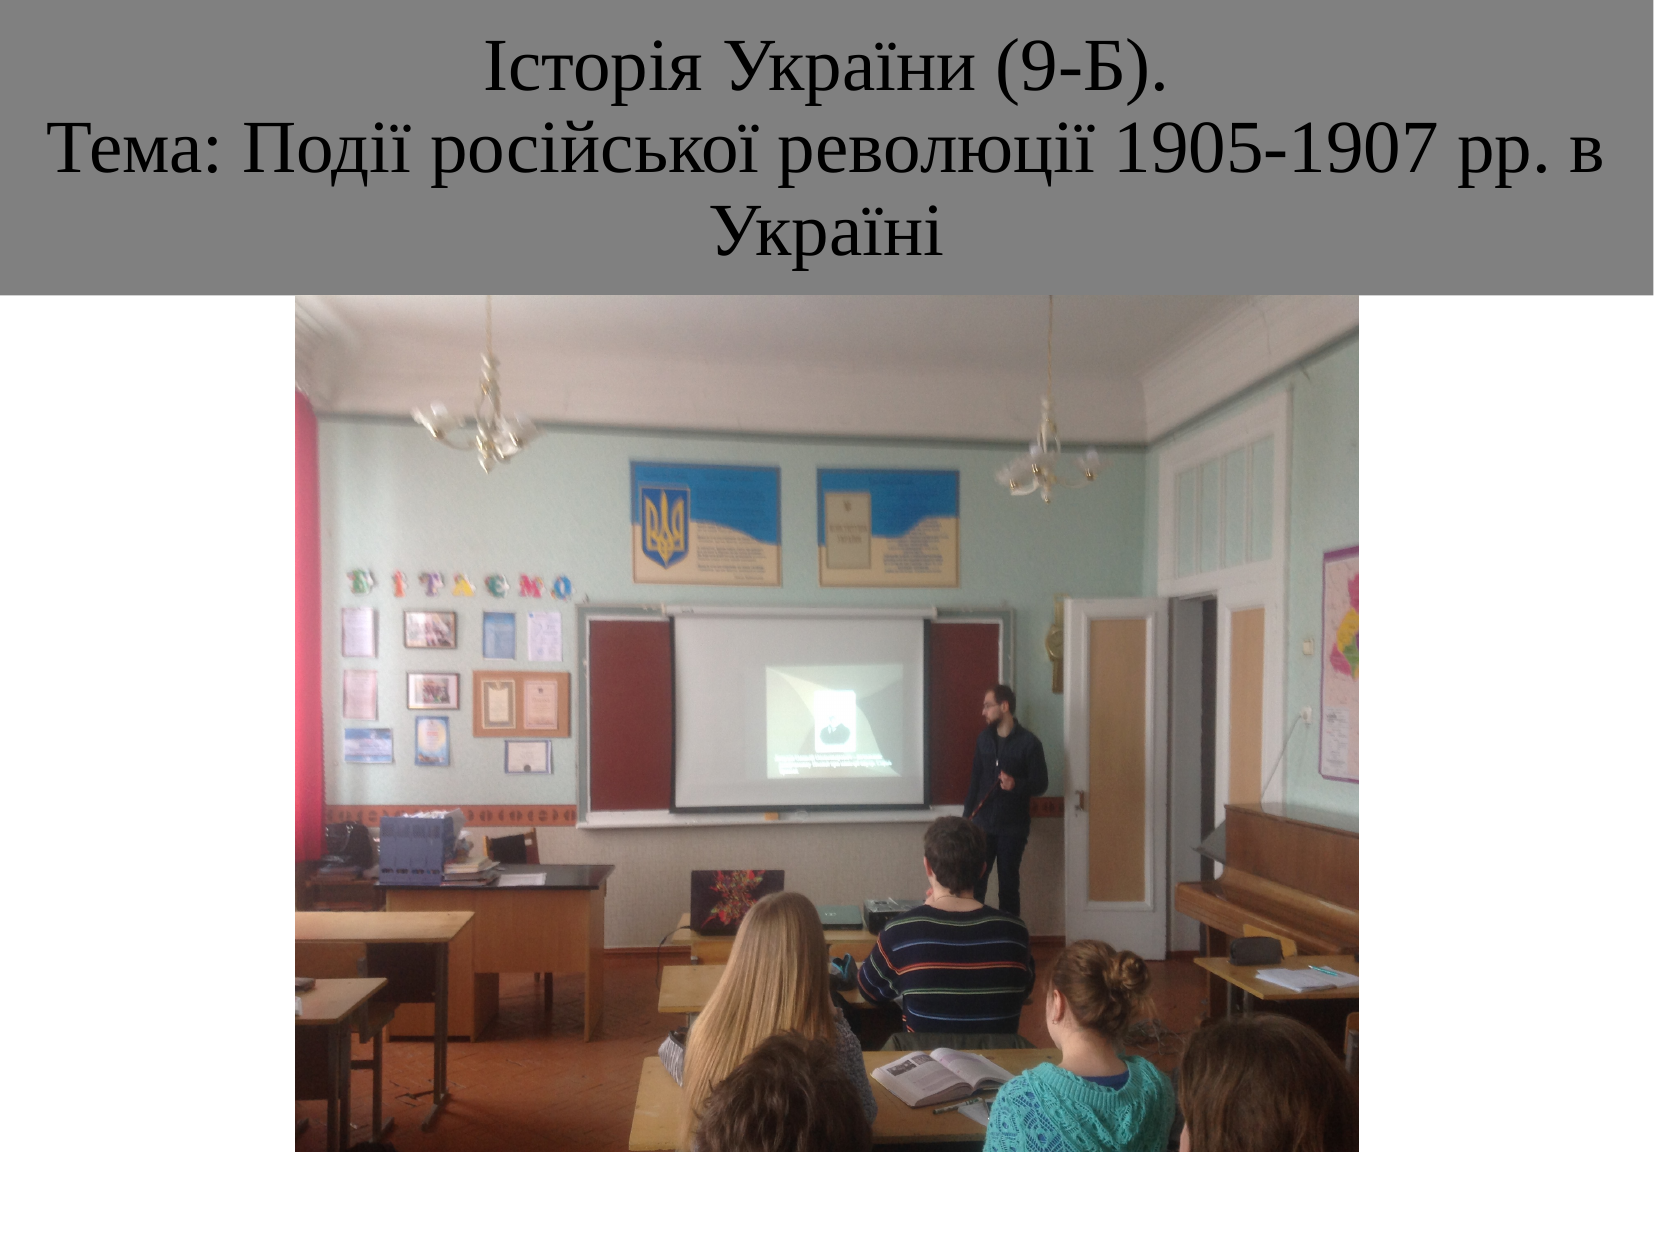

# Історія України (9-Б). Тема: Події російської революції 1905-1907 рр. в Україні